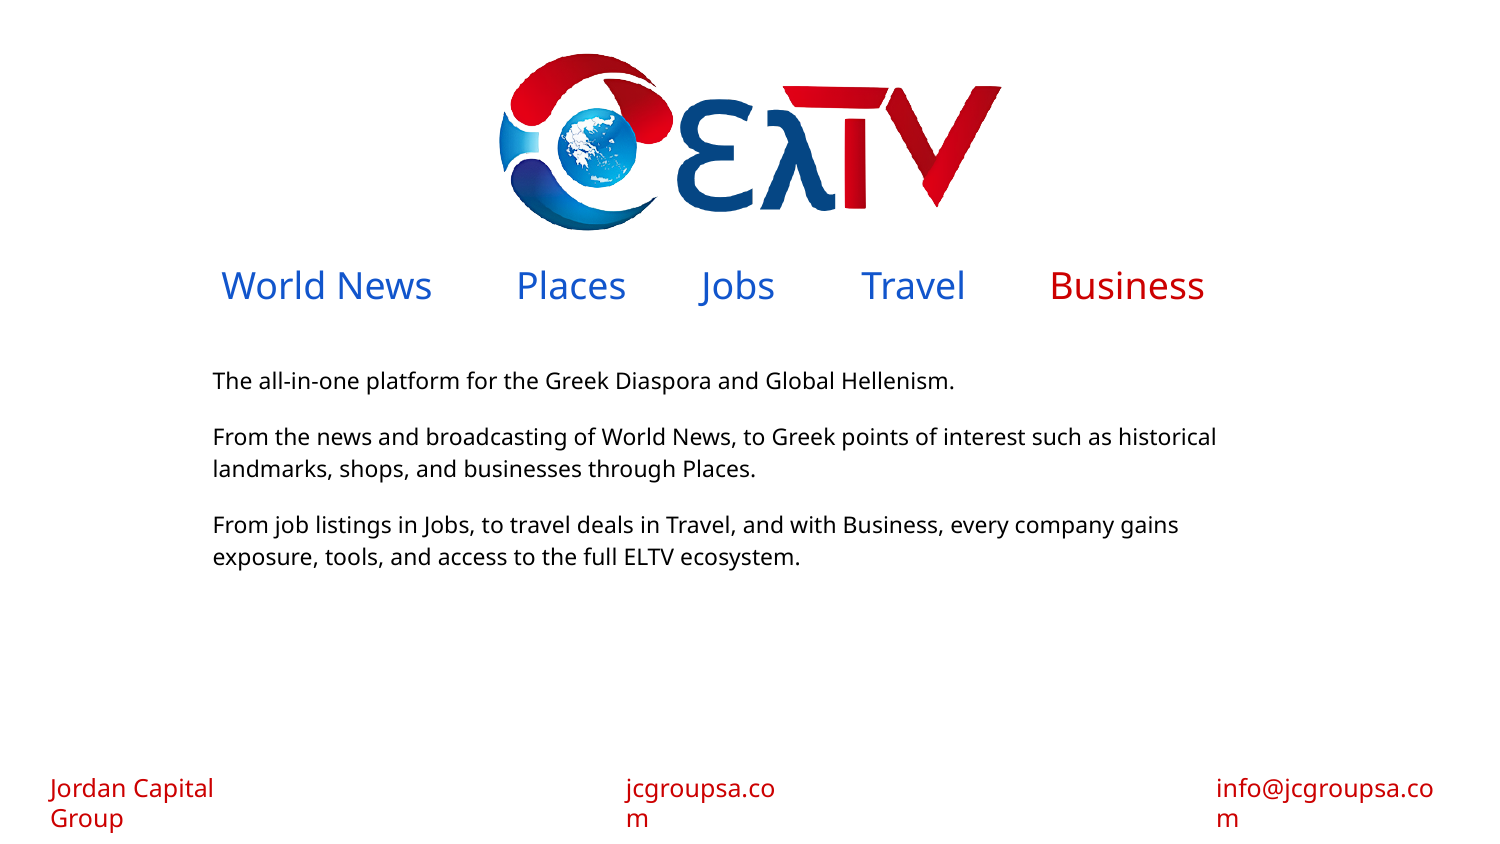

World News
Places
Jobs
Travel
Business
The all-in-one platform for the Greek Diaspora and Global Hellenism.
From the news and broadcasting of World News, to Greek points of interest such as historical landmarks, shops, and businesses through Places.
From job listings in Jobs, to travel deals in Travel, and with Business, every company gains exposure, tools, and access to the full ELTV ecosystem.
Jordan Capital Group
jcgroupsa.com
info@jcgroupsa.com